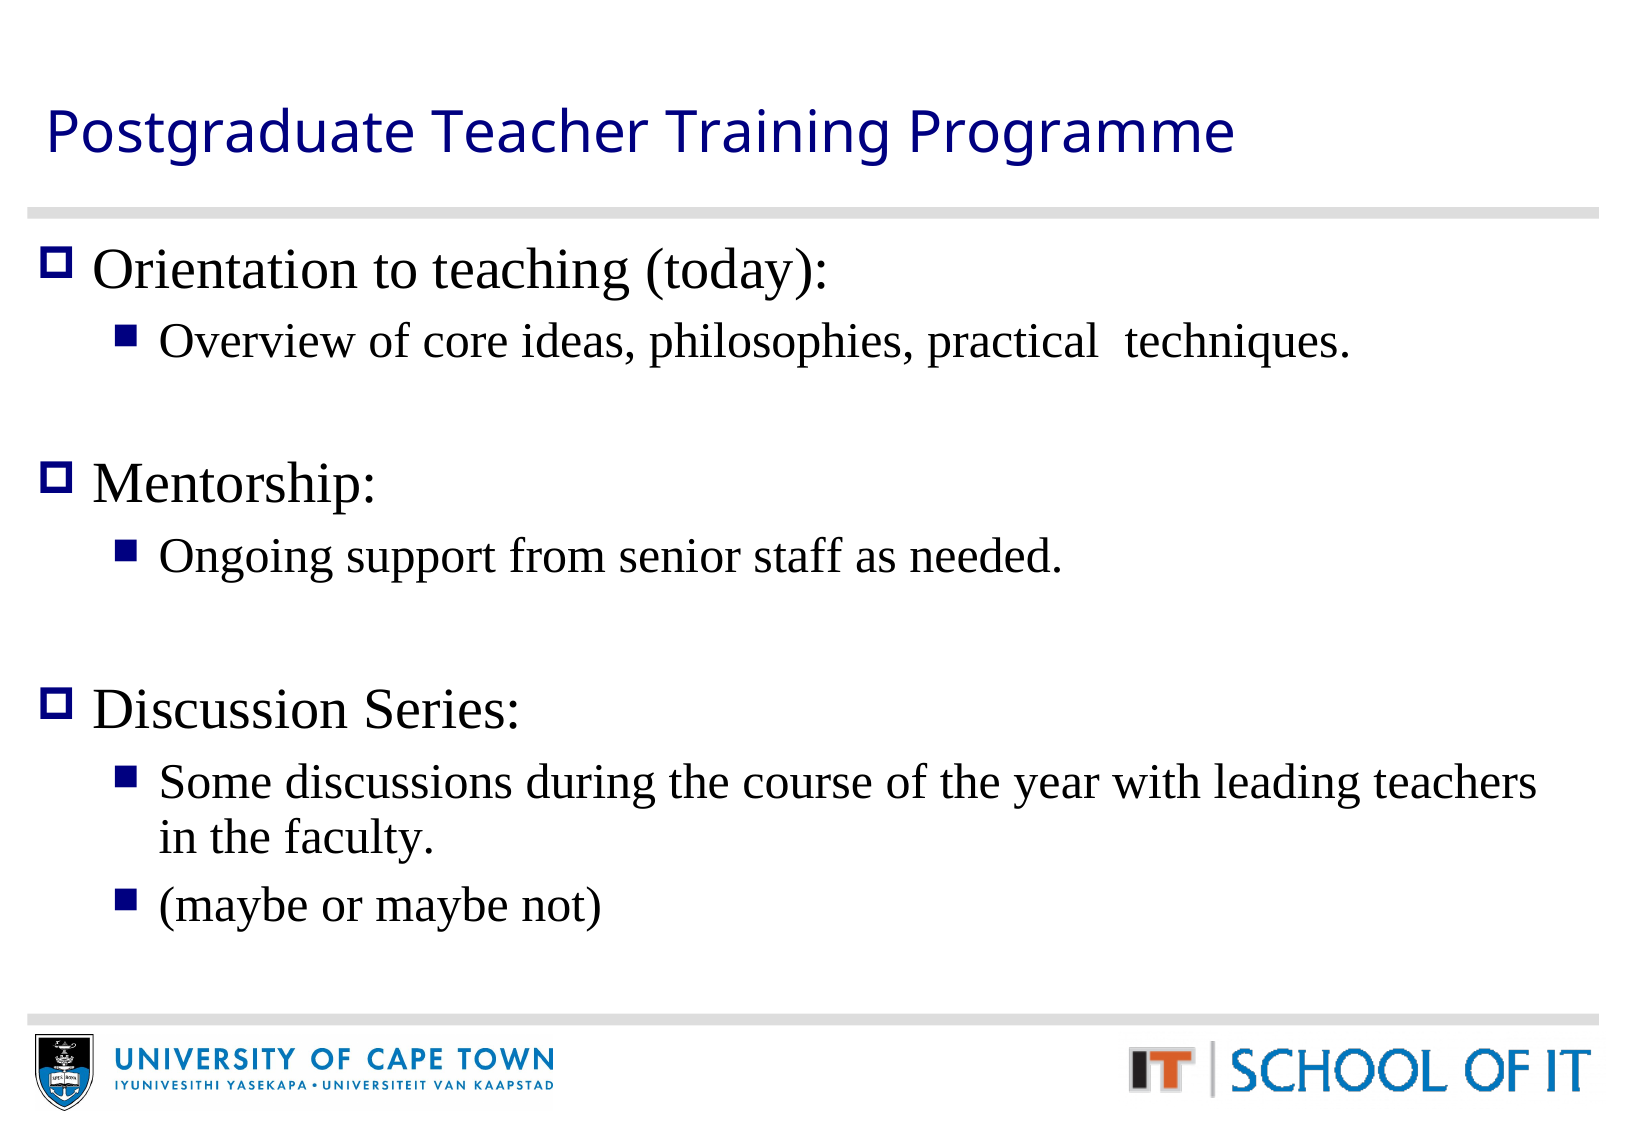

# Postgraduate Teacher Training Programme
Orientation to teaching (today):
Overview of core ideas, philosophies, practical techniques.
Mentorship:
Ongoing support from senior staff as needed.
Discussion Series:
Some discussions during the course of the year with leading teachers in the faculty.
(maybe or maybe not)